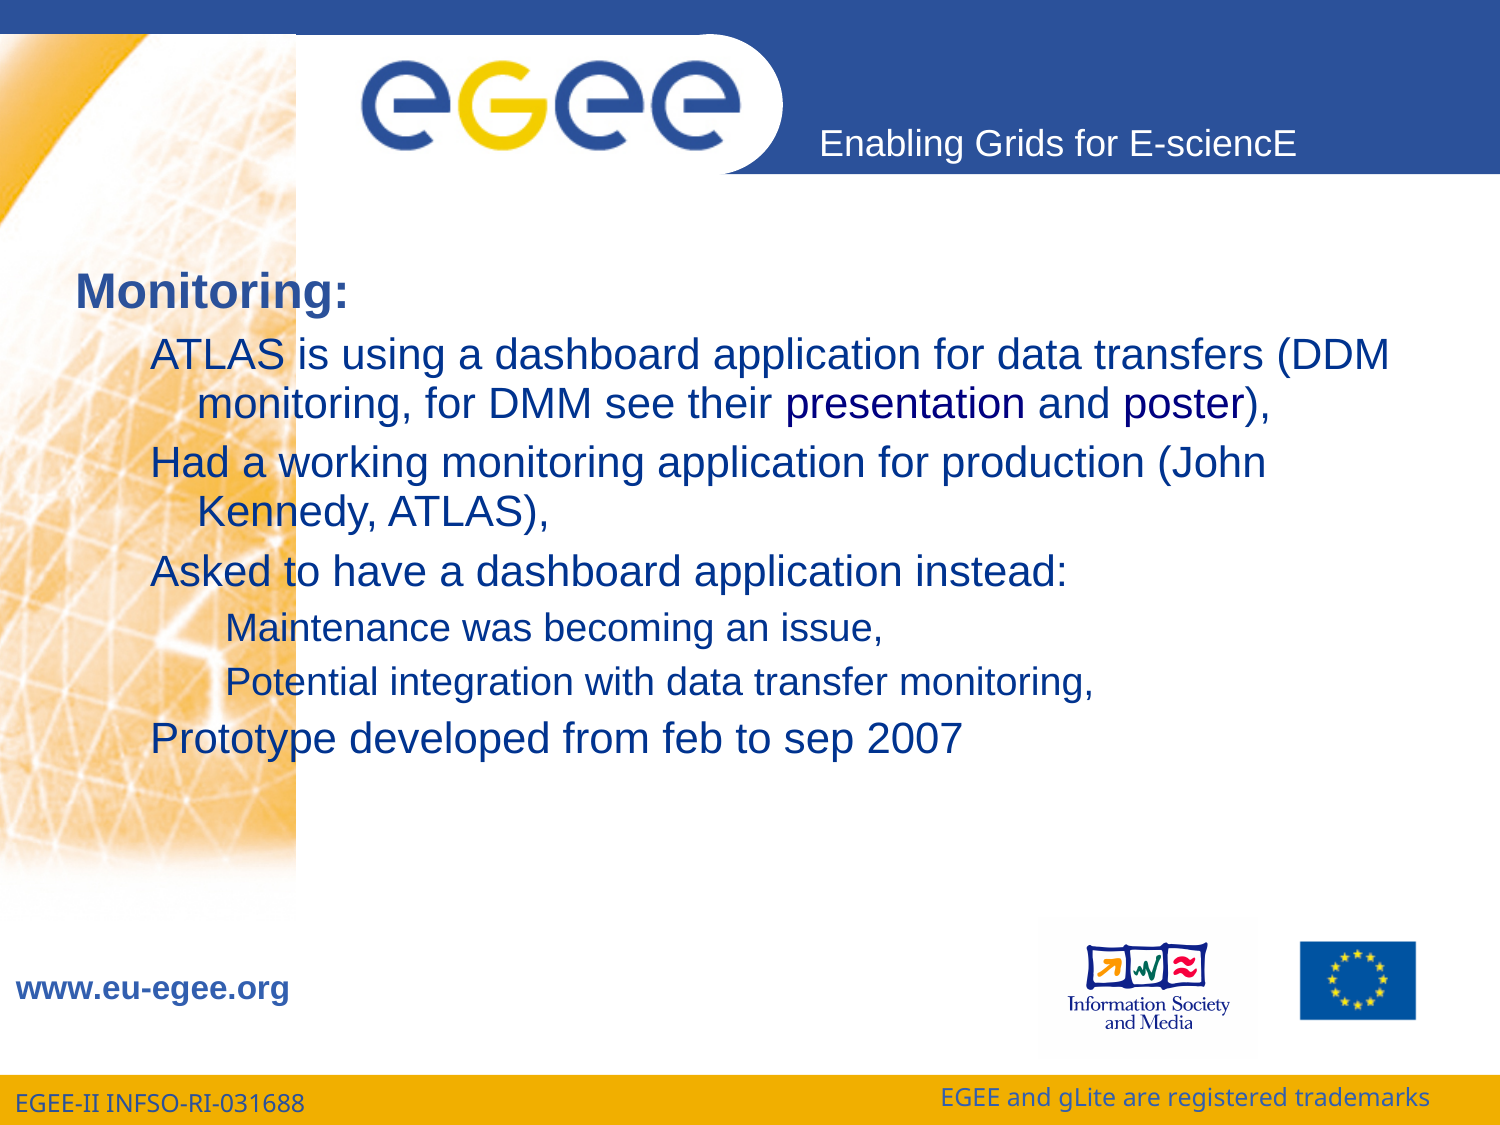

Monitoring:
ATLAS is using a dashboard application for data transfers (DDM monitoring, for DMM see their presentation and poster),
Had a working monitoring application for production (John Kennedy, ATLAS),
Asked to have a dashboard application instead:
Maintenance was becoming an issue,
Potential integration with data transfer monitoring,
Prototype developed from feb to sep 2007
#